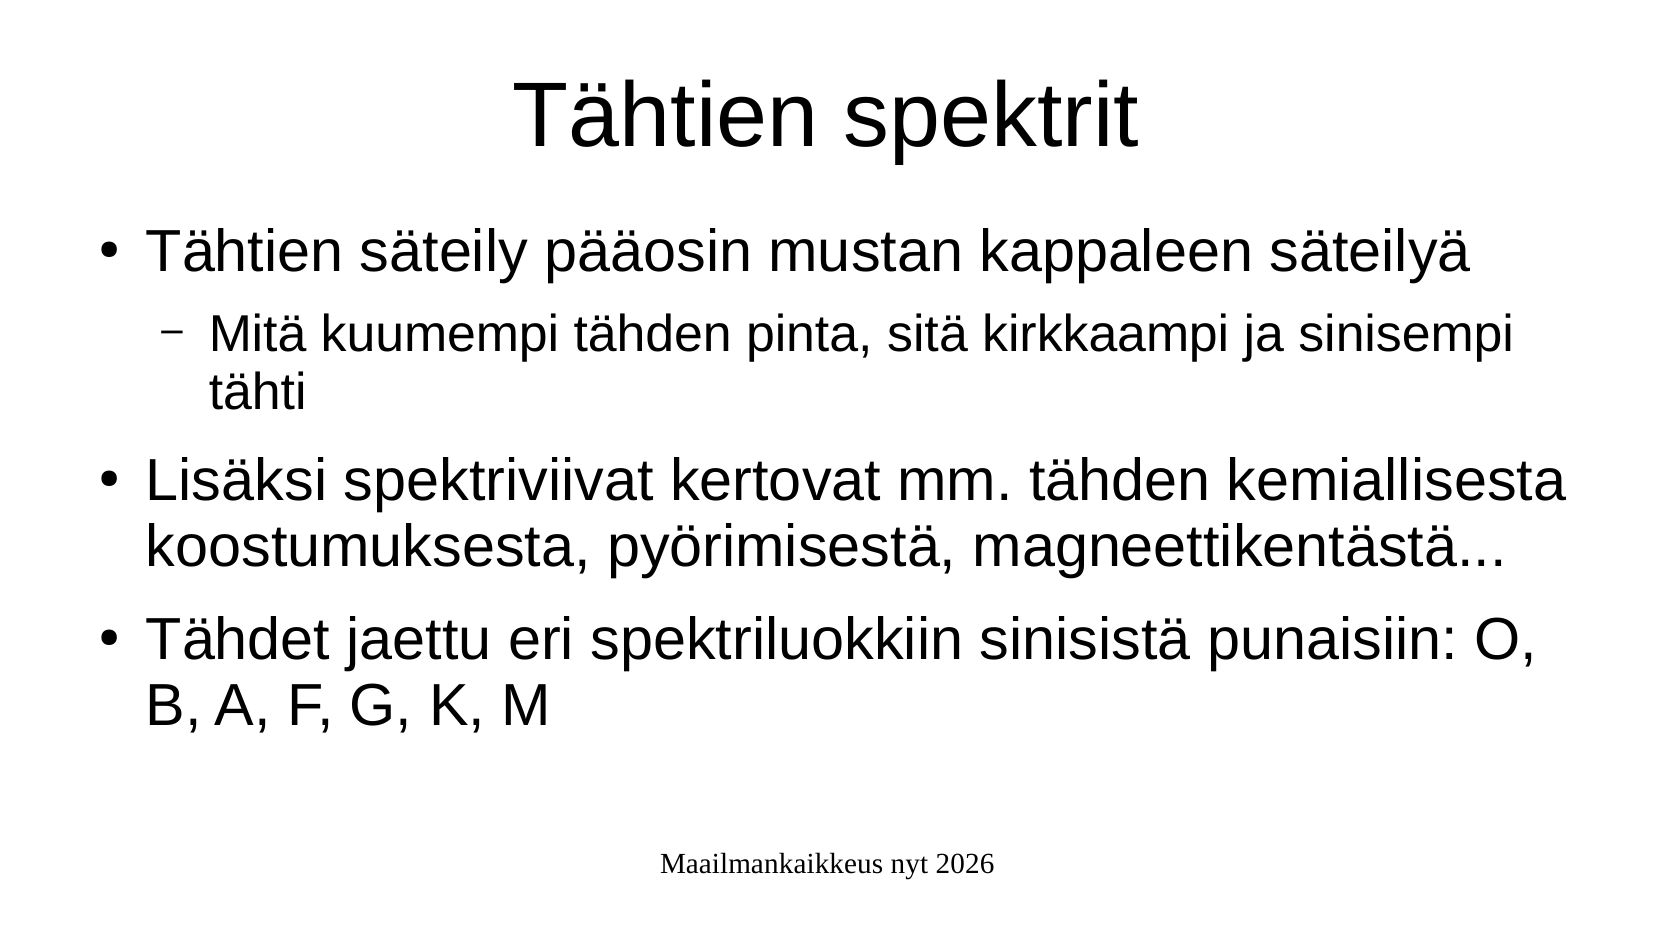

# Tähtien spektrit
Tähtien säteily pääosin mustan kappaleen säteilyä
Mitä kuumempi tähden pinta, sitä kirkkaampi ja sinisempi tähti
Lisäksi spektriviivat kertovat mm. tähden kemiallisesta koostumuksesta, pyörimisestä, magneettikentästä...
Tähdet jaettu eri spektriluokkiin sinisistä punaisiin: O, B, A, F, G, K, M